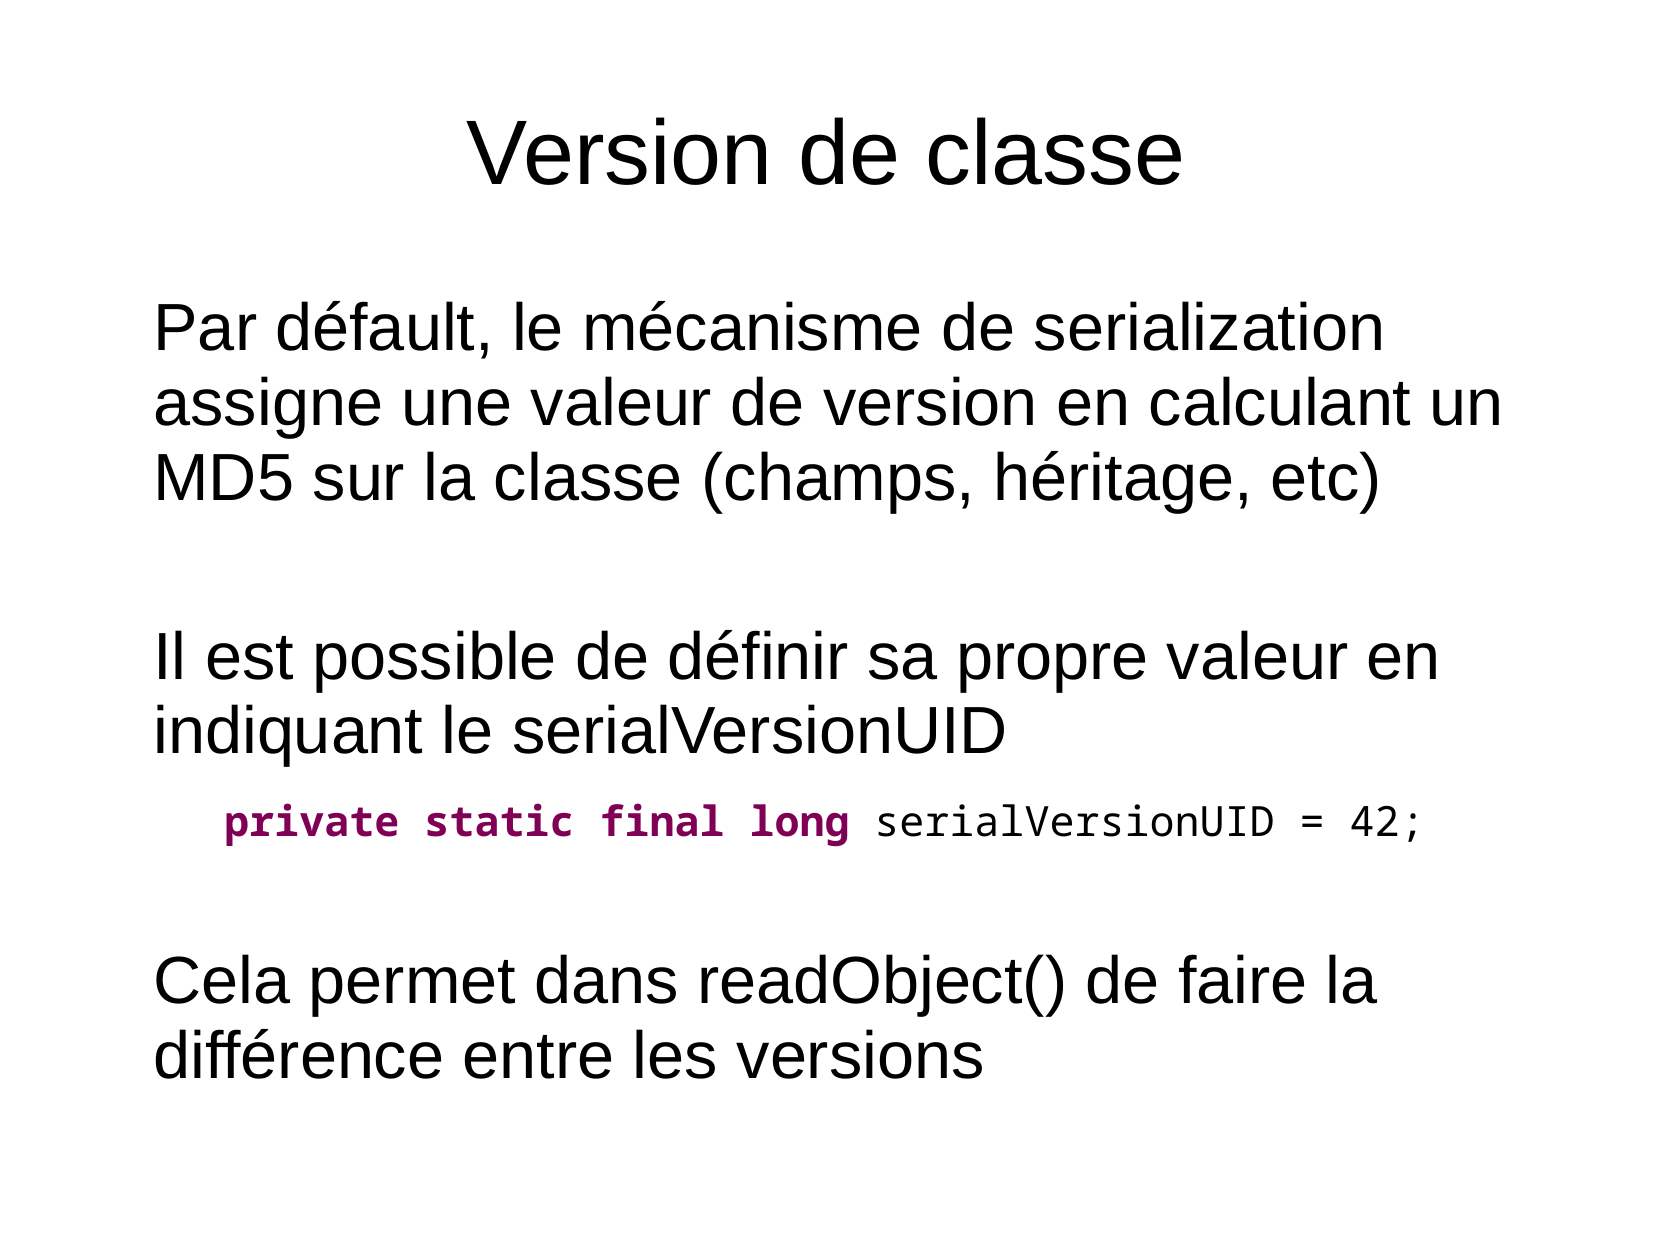

# Version de classe
Par défault, le mécanisme de serialization assigne une valeur de version en calculant un MD5 sur la classe (champs, héritage, etc)
Il est possible de définir sa propre valeur en indiquant le serialVersionUID
private static final long serialVersionUID = 42;
Cela permet dans readObject() de faire la différence entre les versions